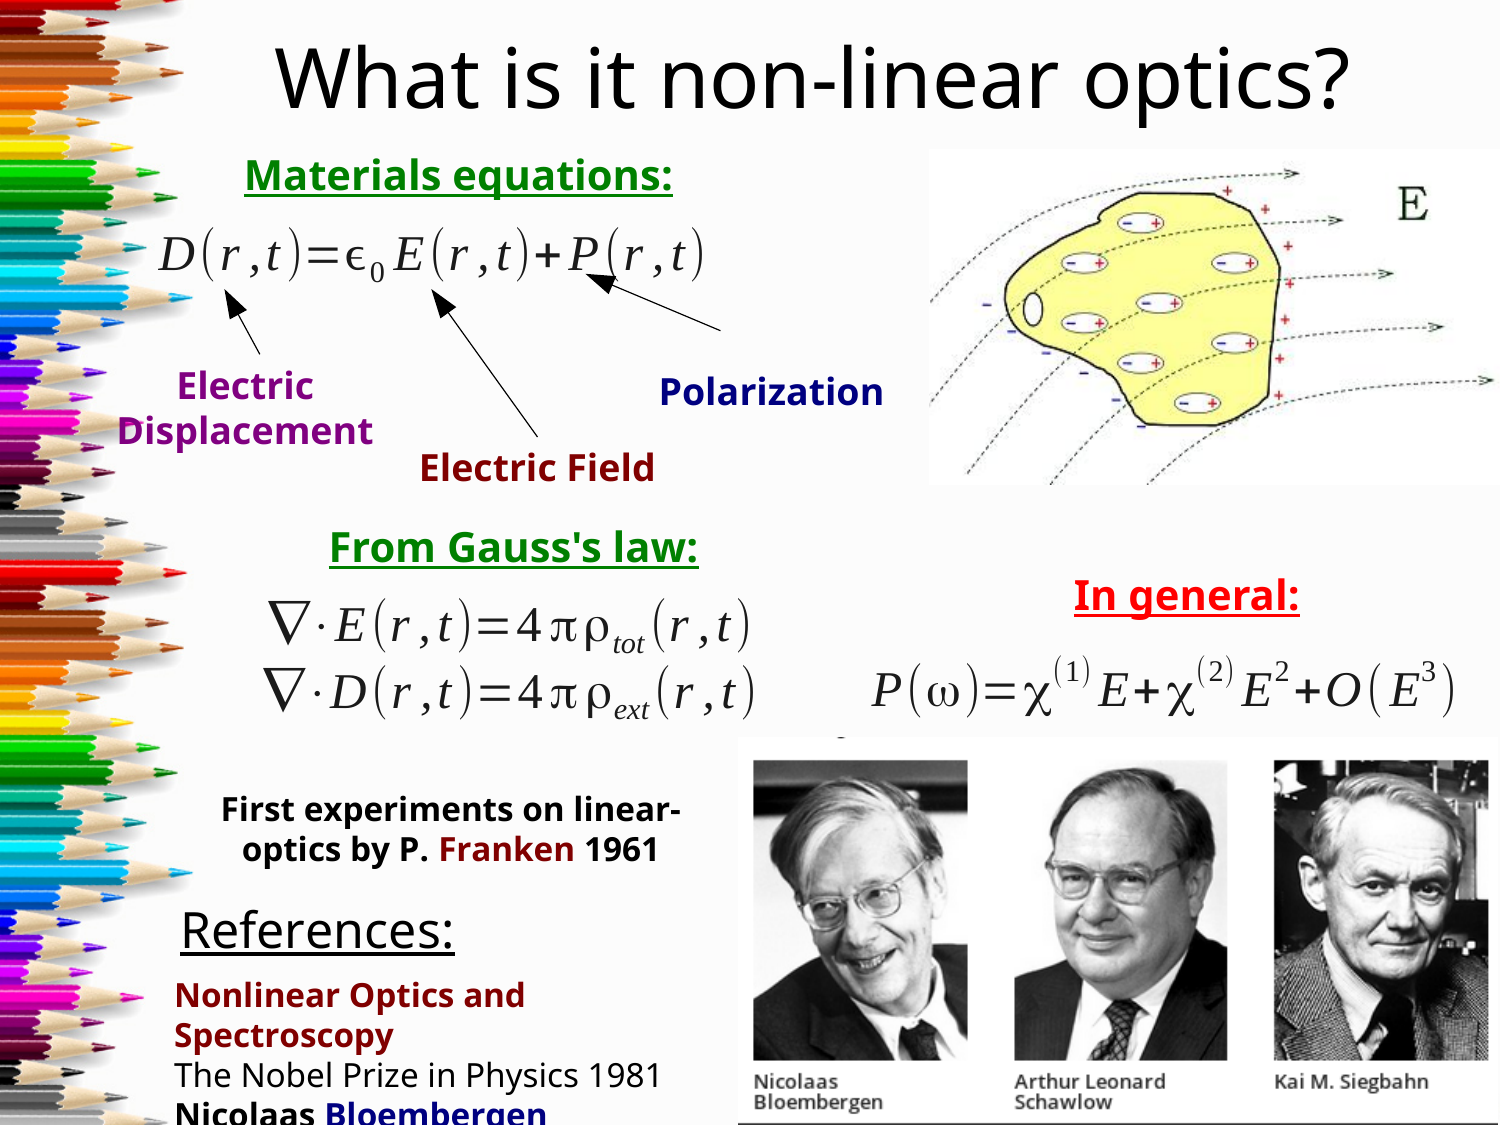

# What is it non-linear optics?
Materials equations:
Electric Displacement
Polarization
Electric Field
From Gauss's law:
In general:
First experiments on linear-optics by P. Franken 1961
References:
Nonlinear Optics and Spectroscopy
The Nobel Prize in Physics 1981
Nicolaas Bloembergen